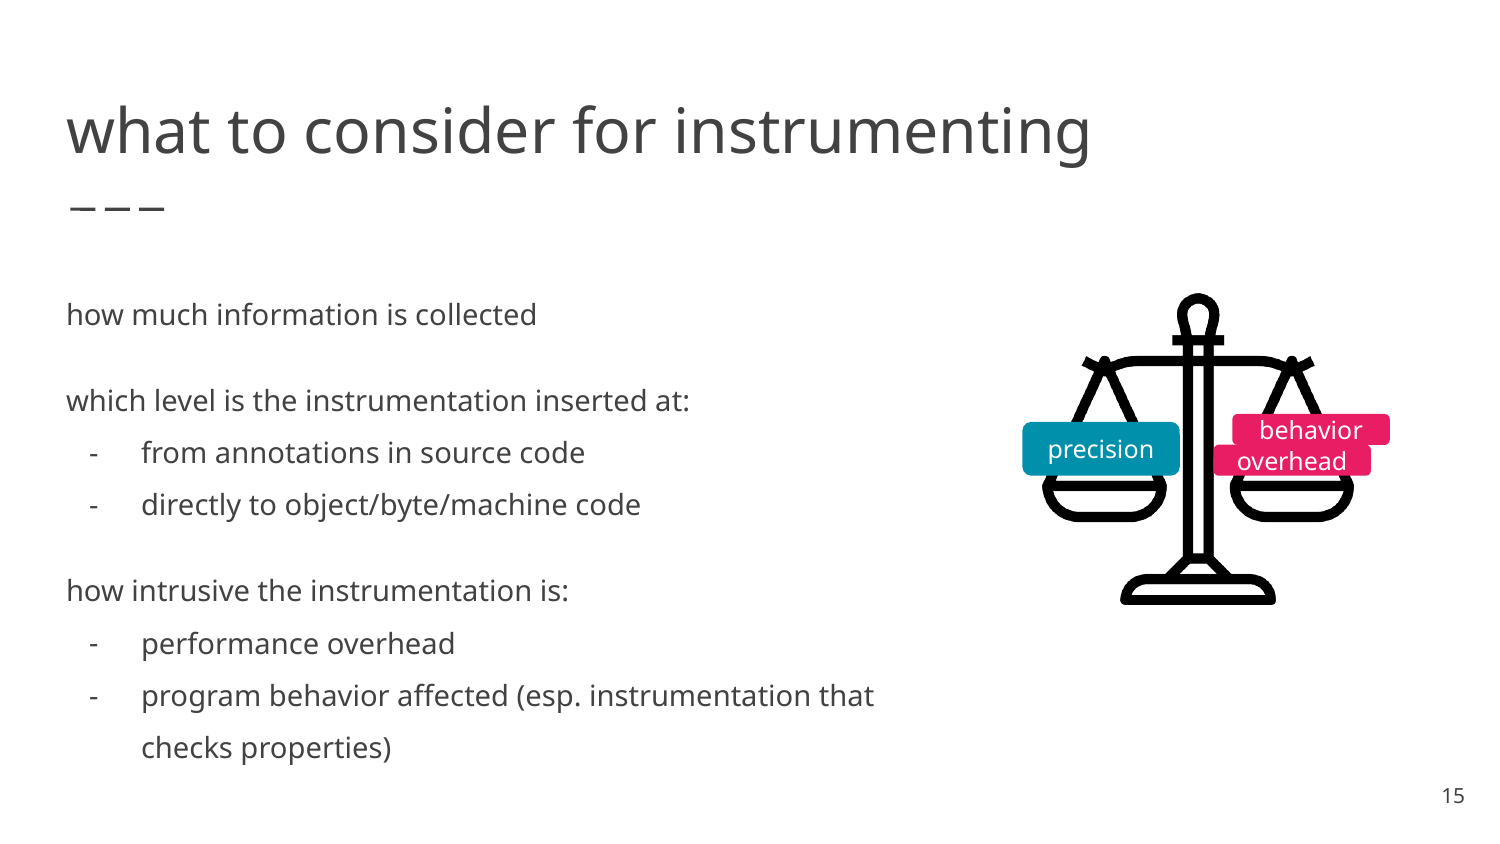

# what to consider for instrumenting
how much information is collected
which level is the instrumentation inserted at:
from annotations in source code
directly to object/byte/machine code
how intrusive the instrumentation is:
performance overhead
program behavior affected (esp. instrumentation that checks properties)
precision
overhead
behavior